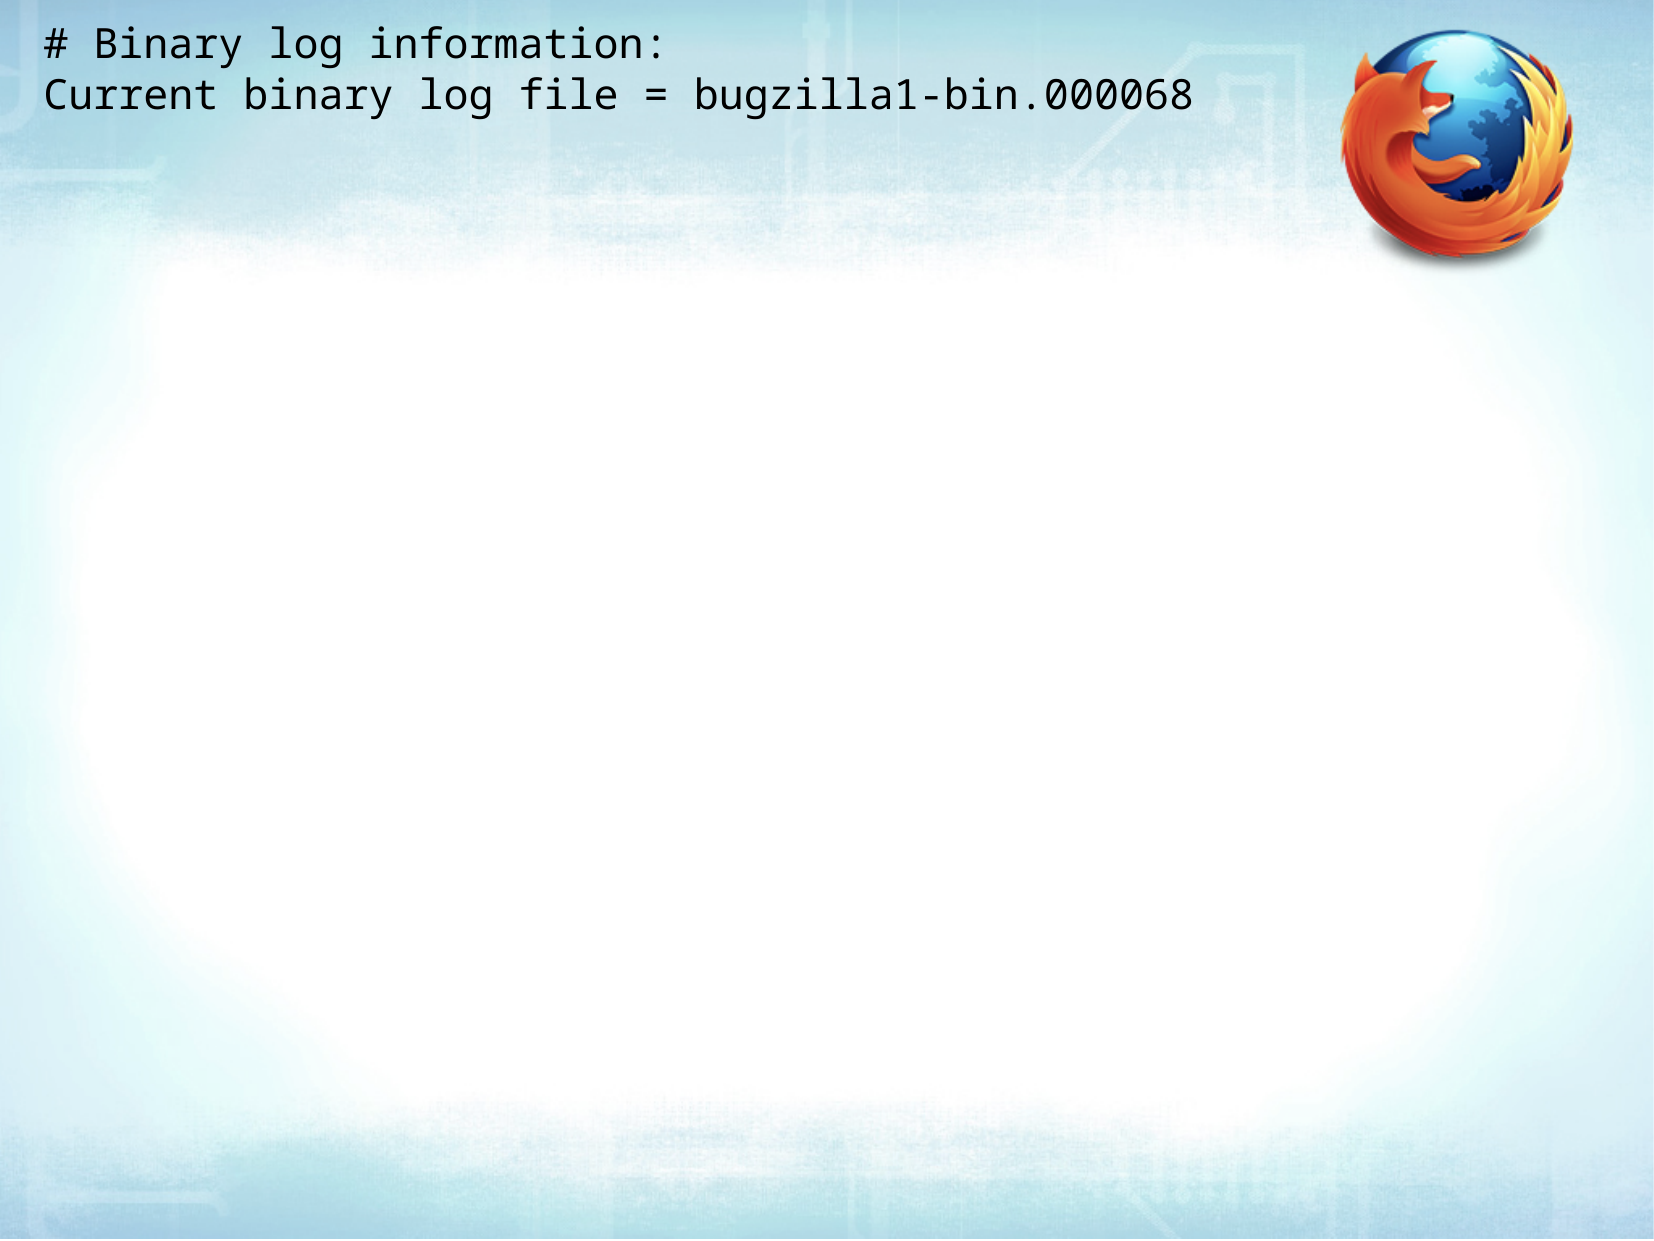

# # Binary log information:
Current binary log file = bugzilla1-bin.000068